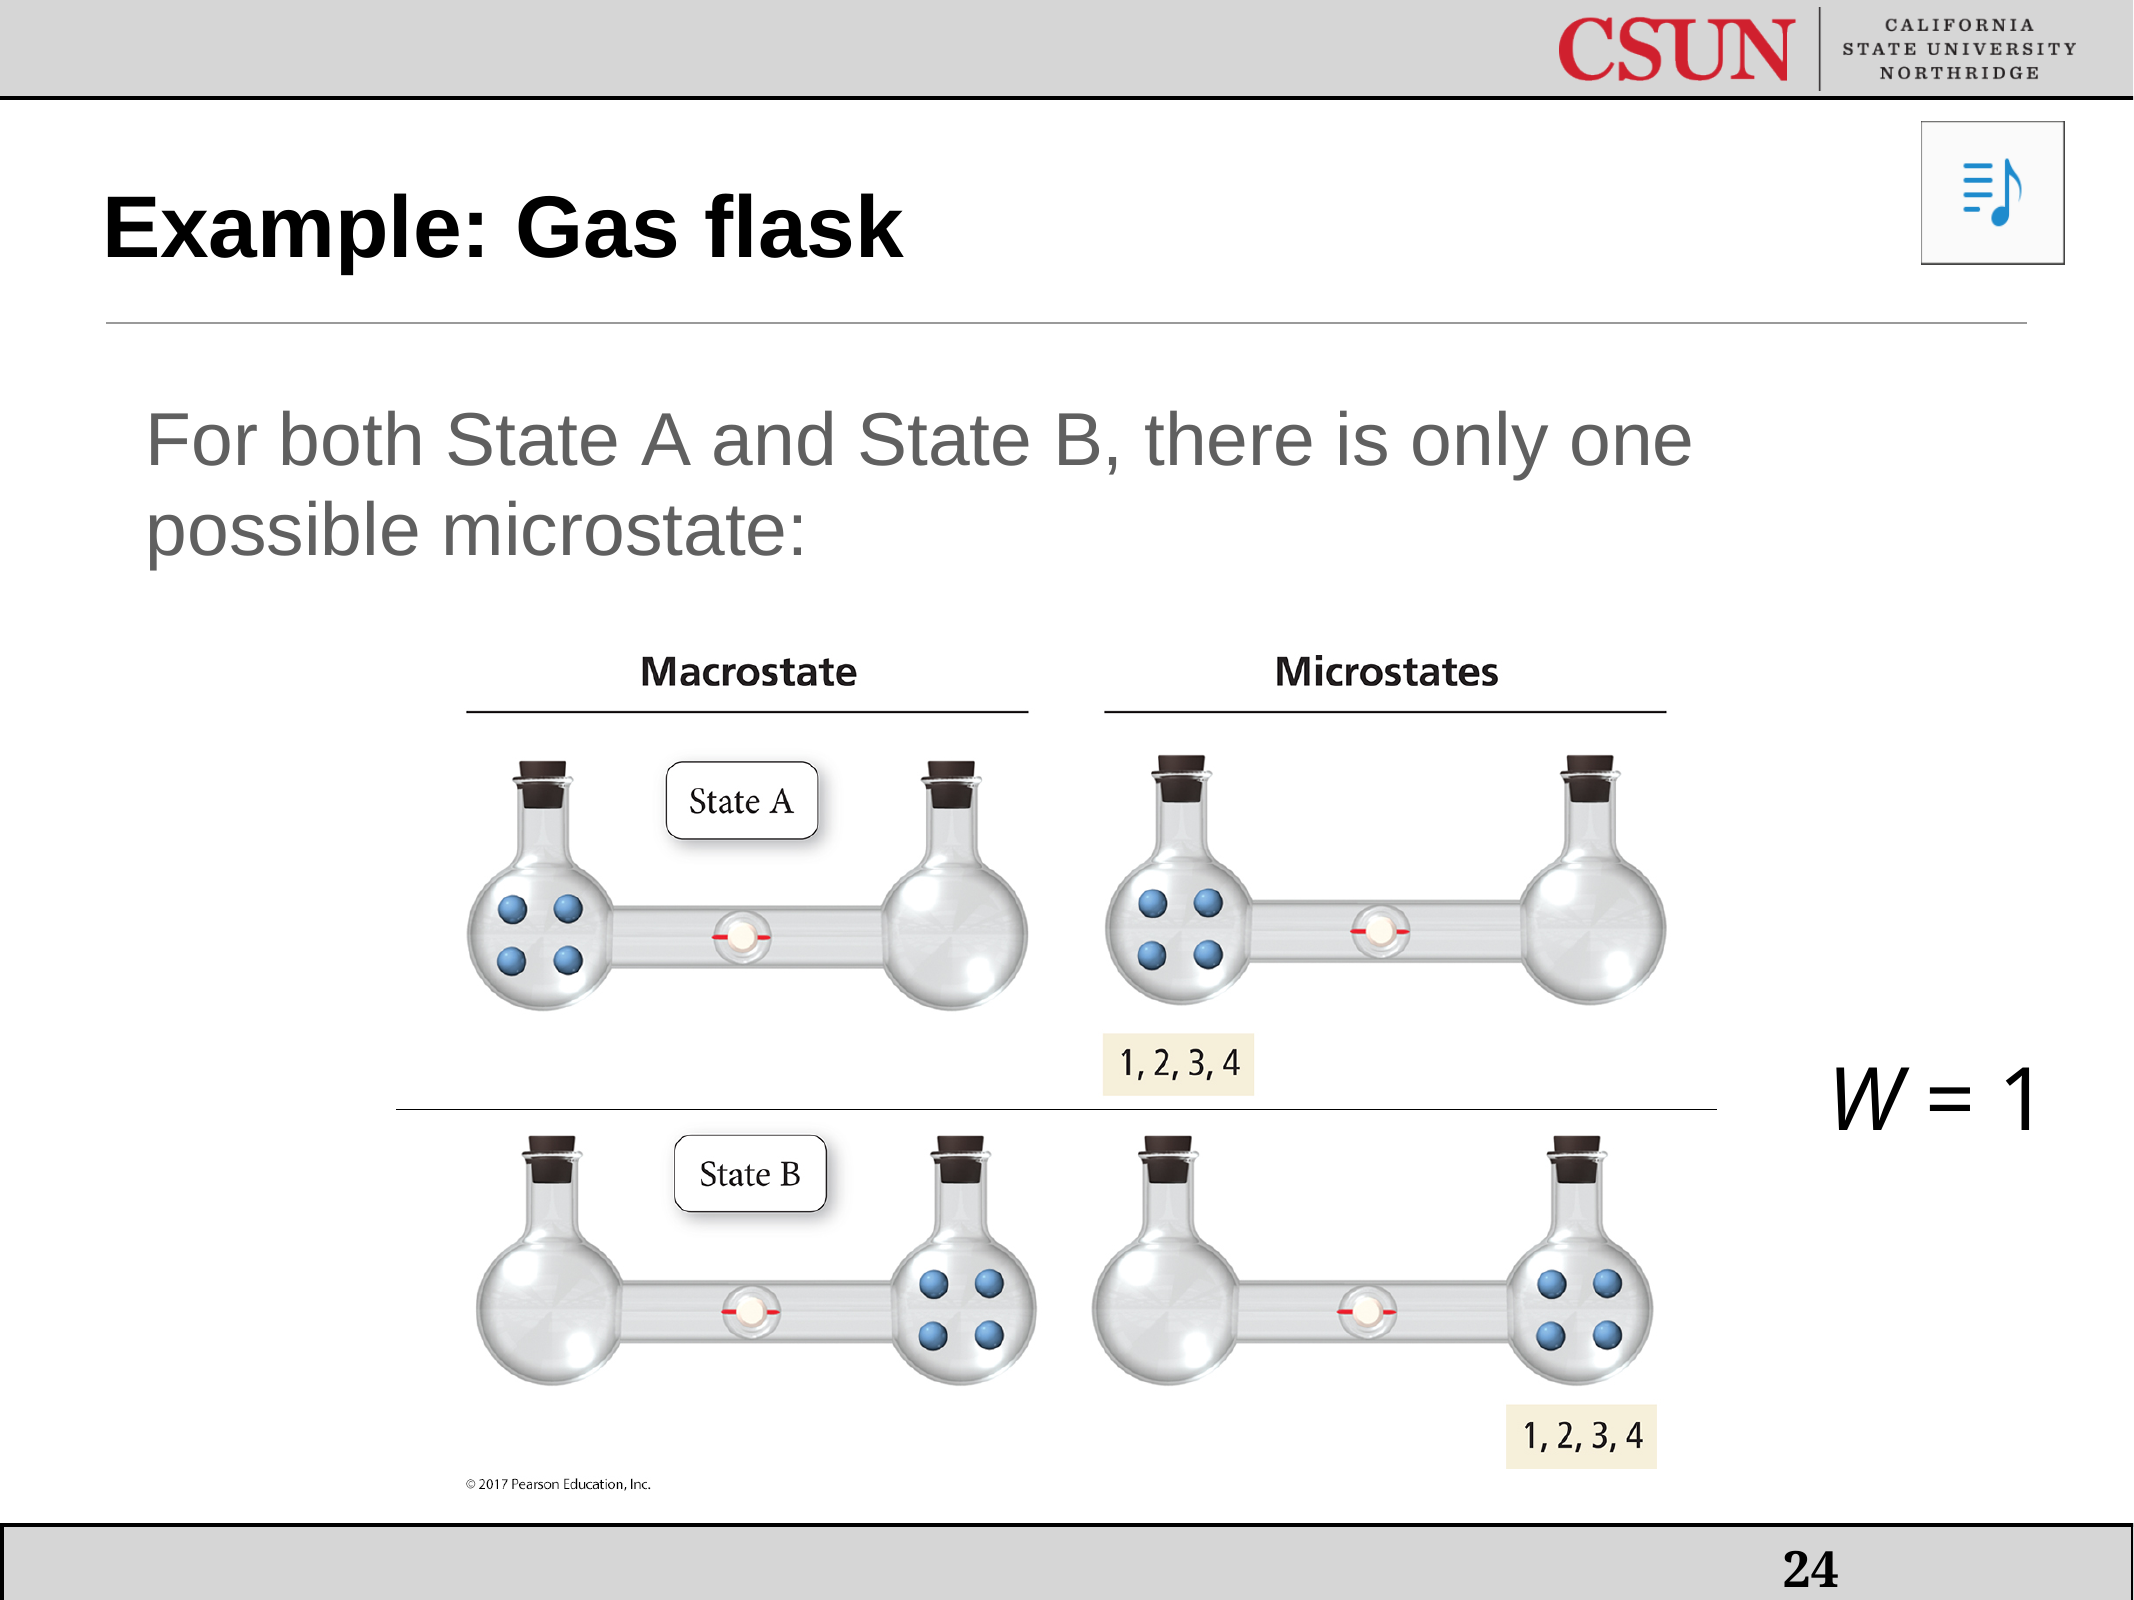

# Example: Gas flask
For both State A and State B, there is only one possible microstate:
W = 1
24